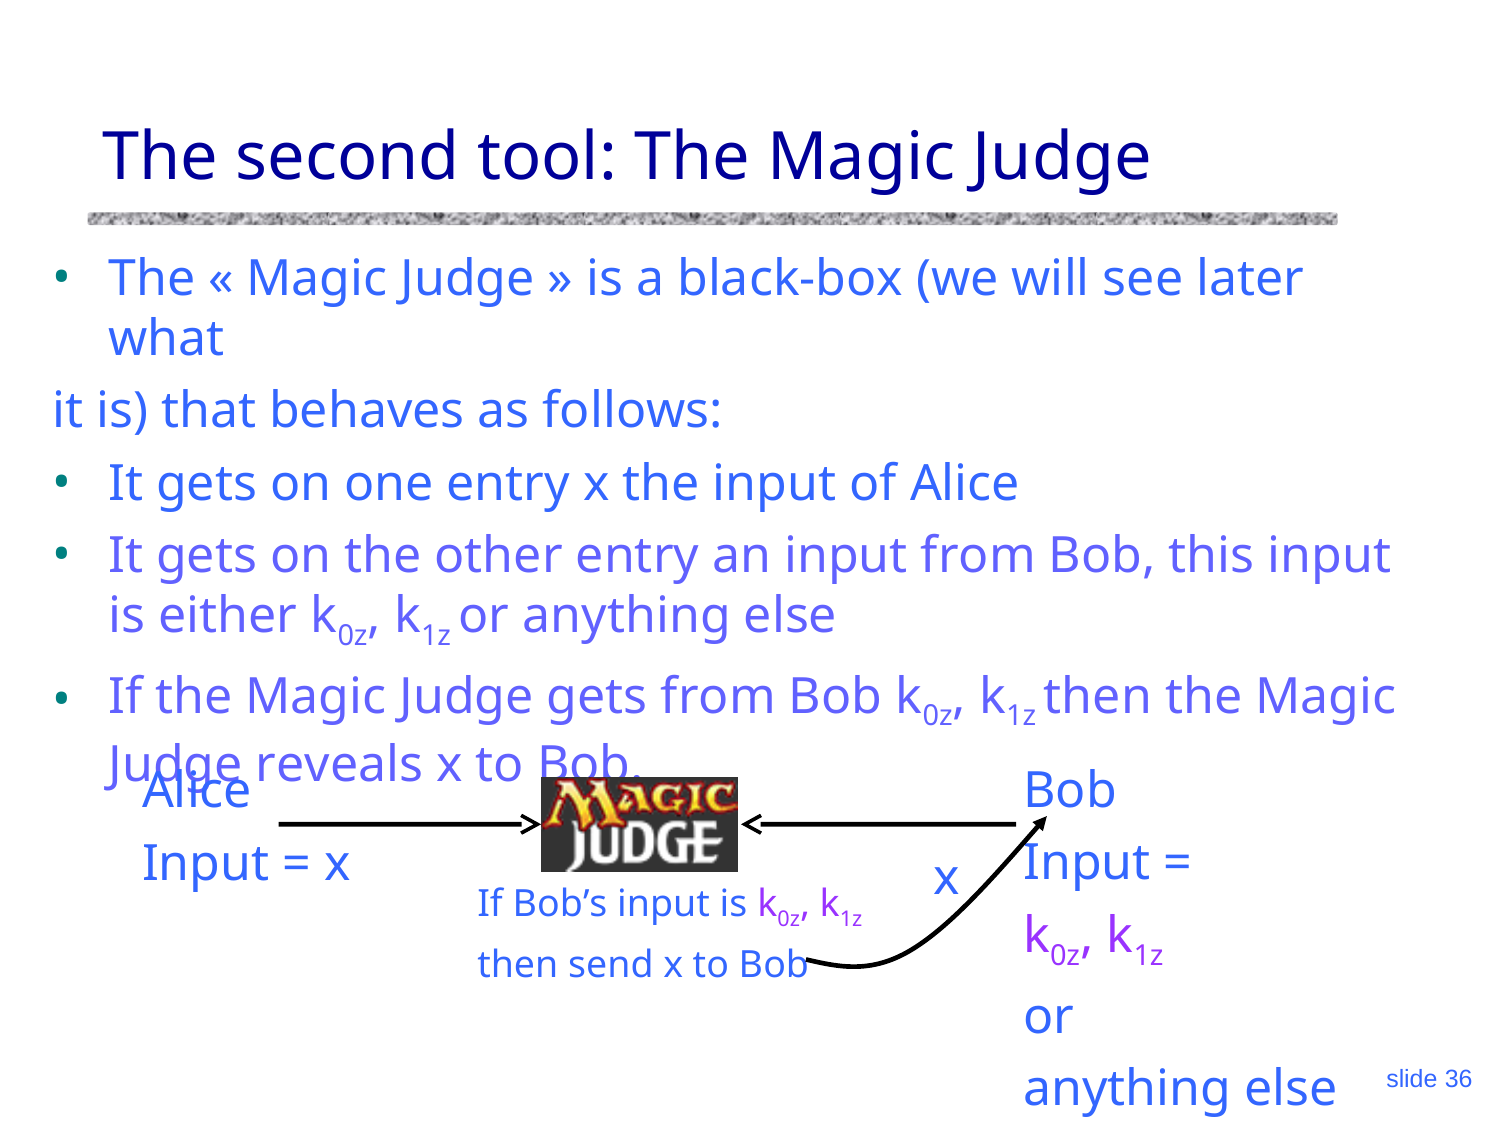

# The second tool: The Magic Judge
The « Magic Judge » is a black-box (we will see later what
it is) that behaves as follows:
It gets on one entry x the input of Alice
It gets on the other entry an input from Bob, this input is either k0z, k1z or anything else
If the Magic Judge gets from Bob k0z, k1z then the Magic Judge reveals x to Bob.
Alice
Input = x
Bob
Input =
k0z, k1z
or
anything else
x
If Bob’s input is k0z, k1z
then send x to Bob
slide